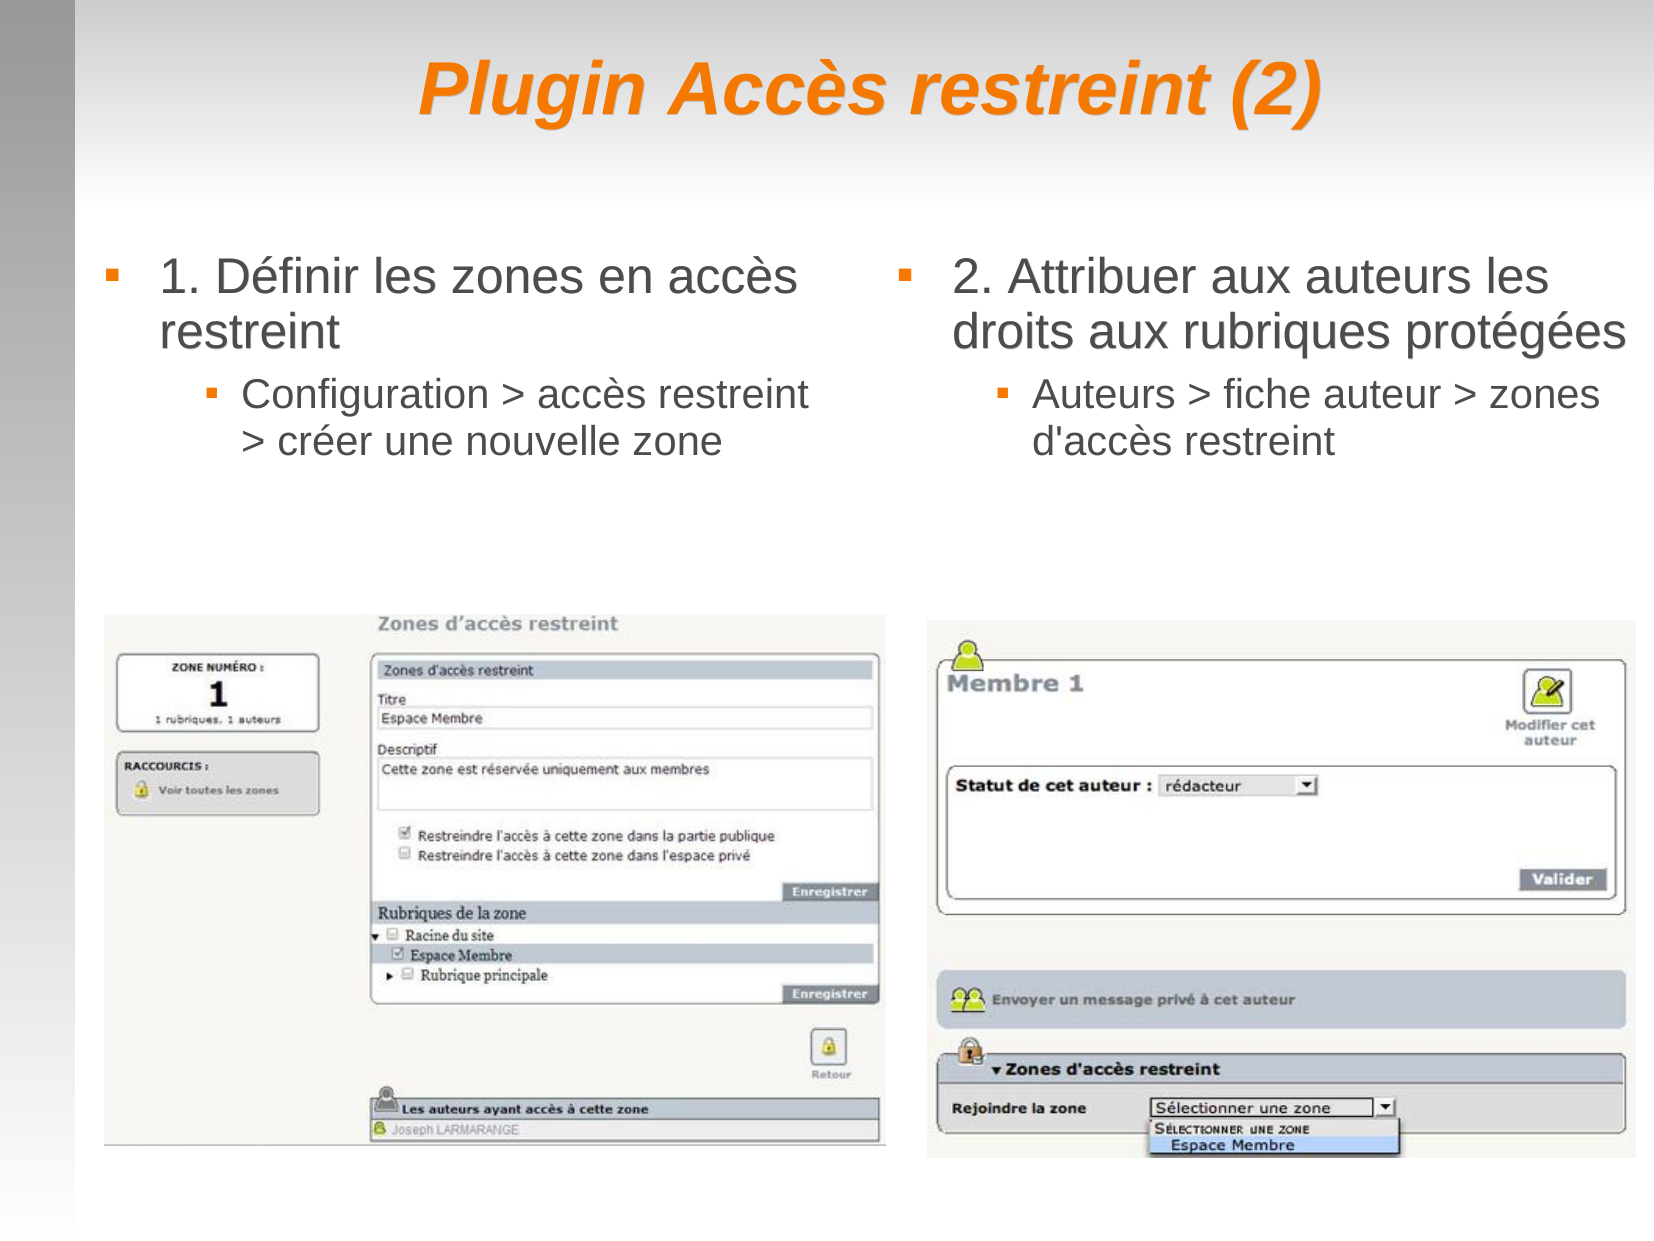

# Plugin Accès restreint (2)
1. Définir les zones en accès restreint
Configuration > accès restreint > créer une nouvelle zone
2. Attribuer aux auteurs les droits aux rubriques protégées
Auteurs > fiche auteur > zones d'accès restreint